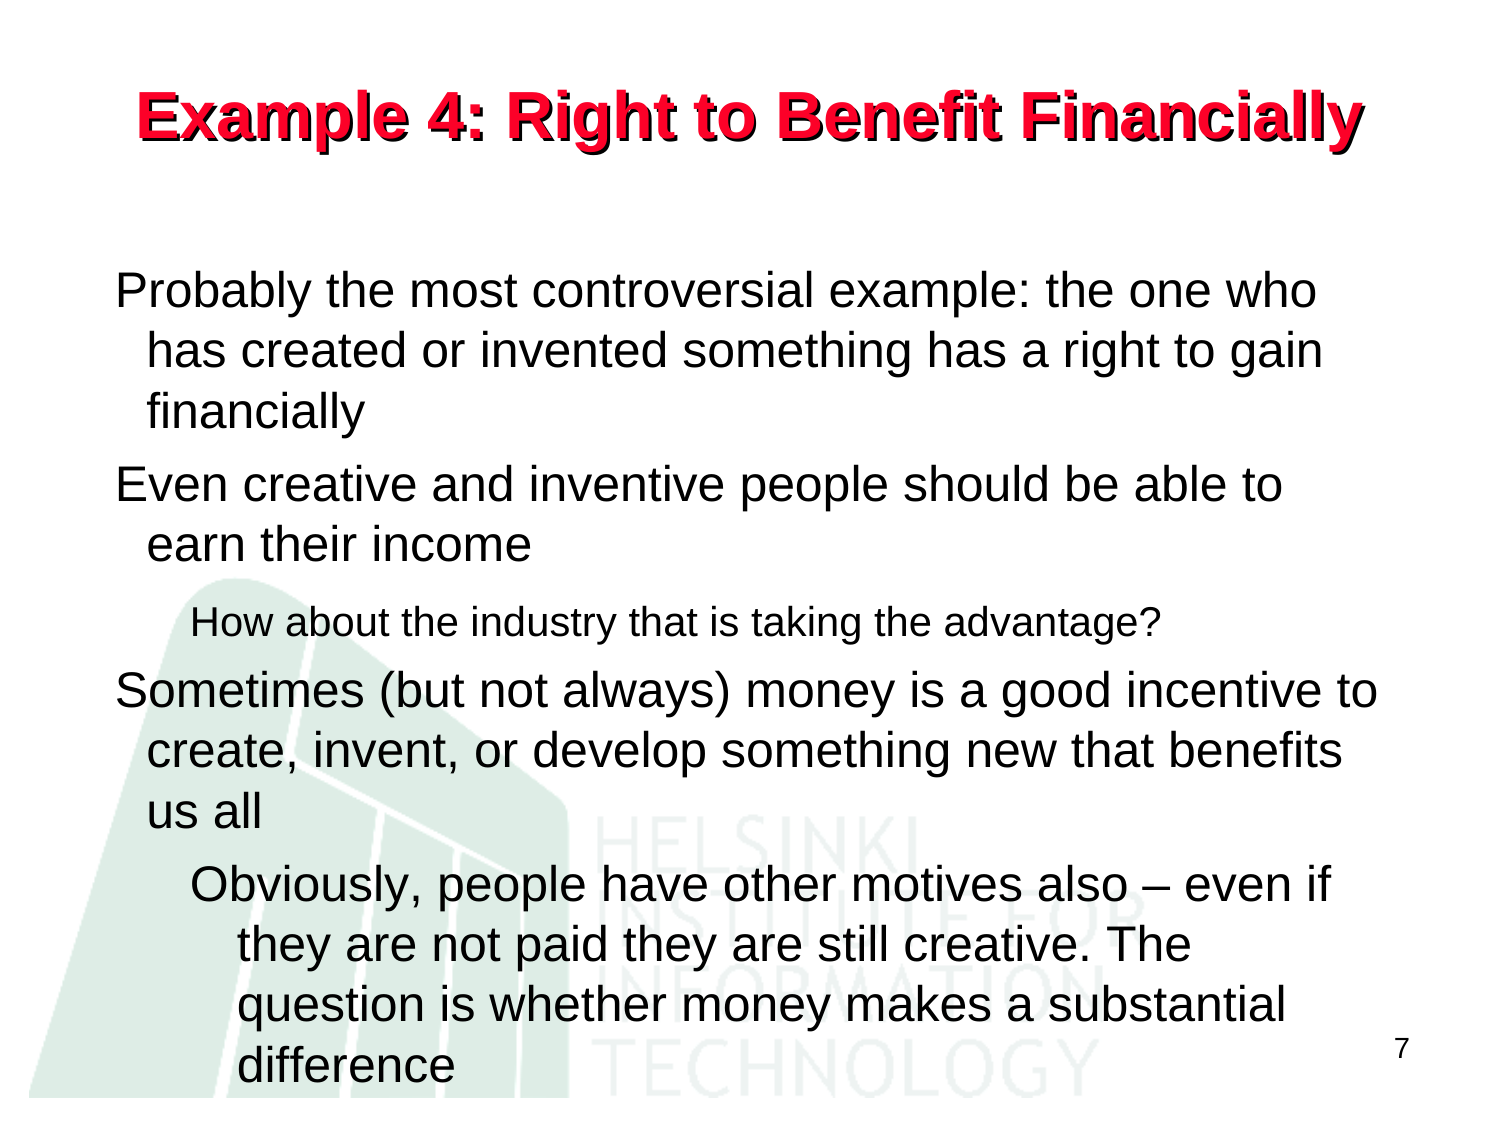

# Example 4: Right to Benefit Financially
Probably the most controversial example: the one who has created or invented something has a right to gain financially
Even creative and inventive people should be able to earn their income
How about the industry that is taking the advantage?
Sometimes (but not always) money is a good incentive to create, invent, or develop something new that benefits us all
Obviously, people have other motives also – even if they are not paid they are still creative. The question is whether money makes a substantial difference
7